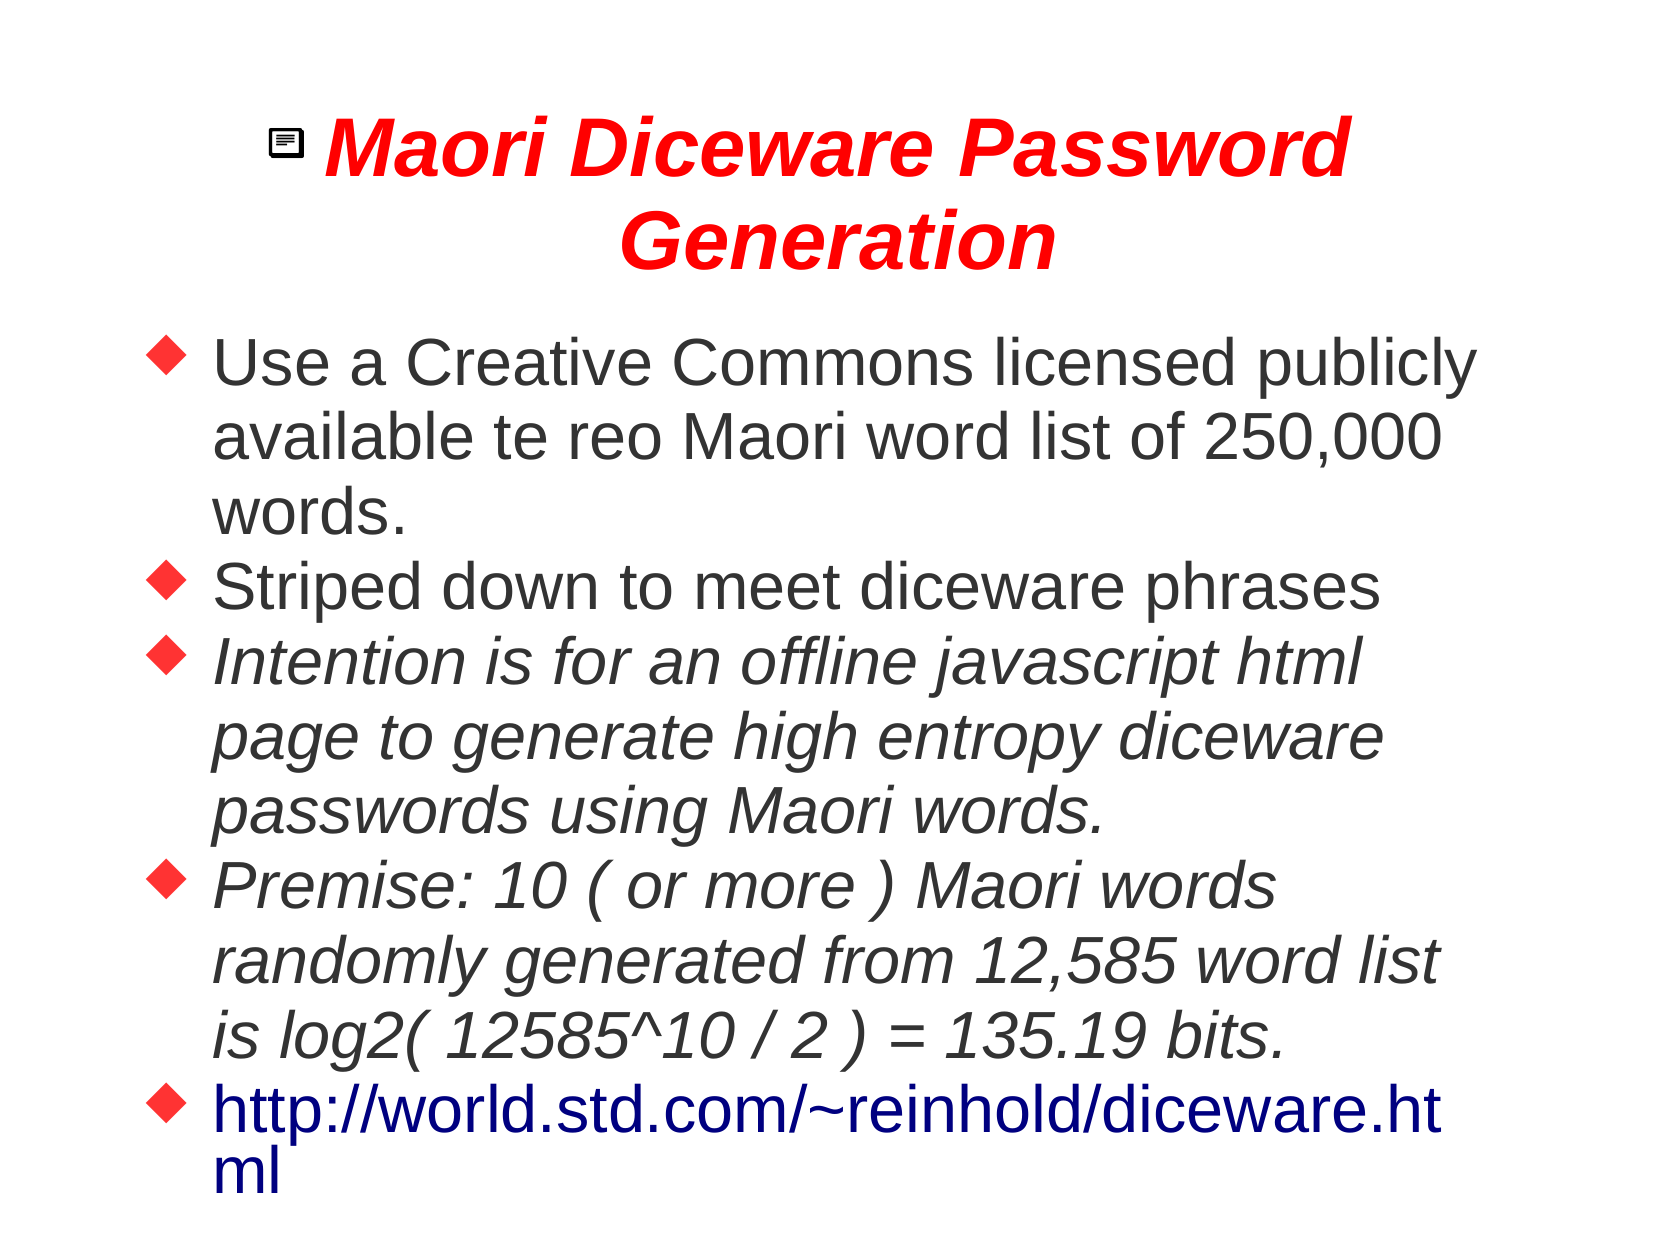

# Maori Diceware Password Generation
Use a Creative Commons licensed publicly available te reo Maori word list of 250,000 words.
Striped down to meet diceware phrases
Intention is for an offline javascript html page to generate high entropy diceware passwords using Maori words.
Premise: 10 ( or more ) Maori words randomly generated from 12,585 word list is log2( 12585^10 / 2 ) = 135.19 bits.
http://world.std.com/~reinhold/diceware.html